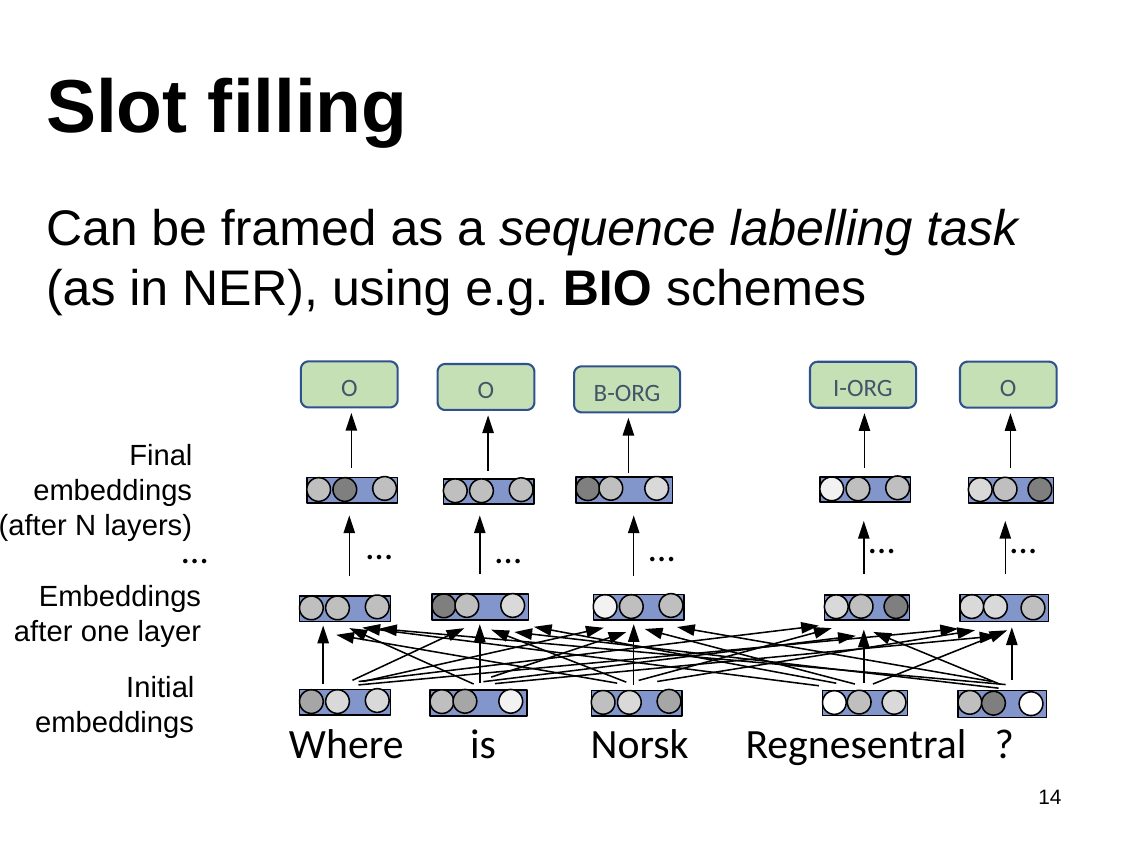

# Slot filling
Can be framed as a sequence labelling task (as in NER), using e.g. BIO schemes
O
O
I-ORG
O
B-ORG
Final embeddings
(after N layers)
…
…
…
…
…
…
Embeddings after one layer
Initial embeddings
 Where is Norsk Regnesentral ?
14